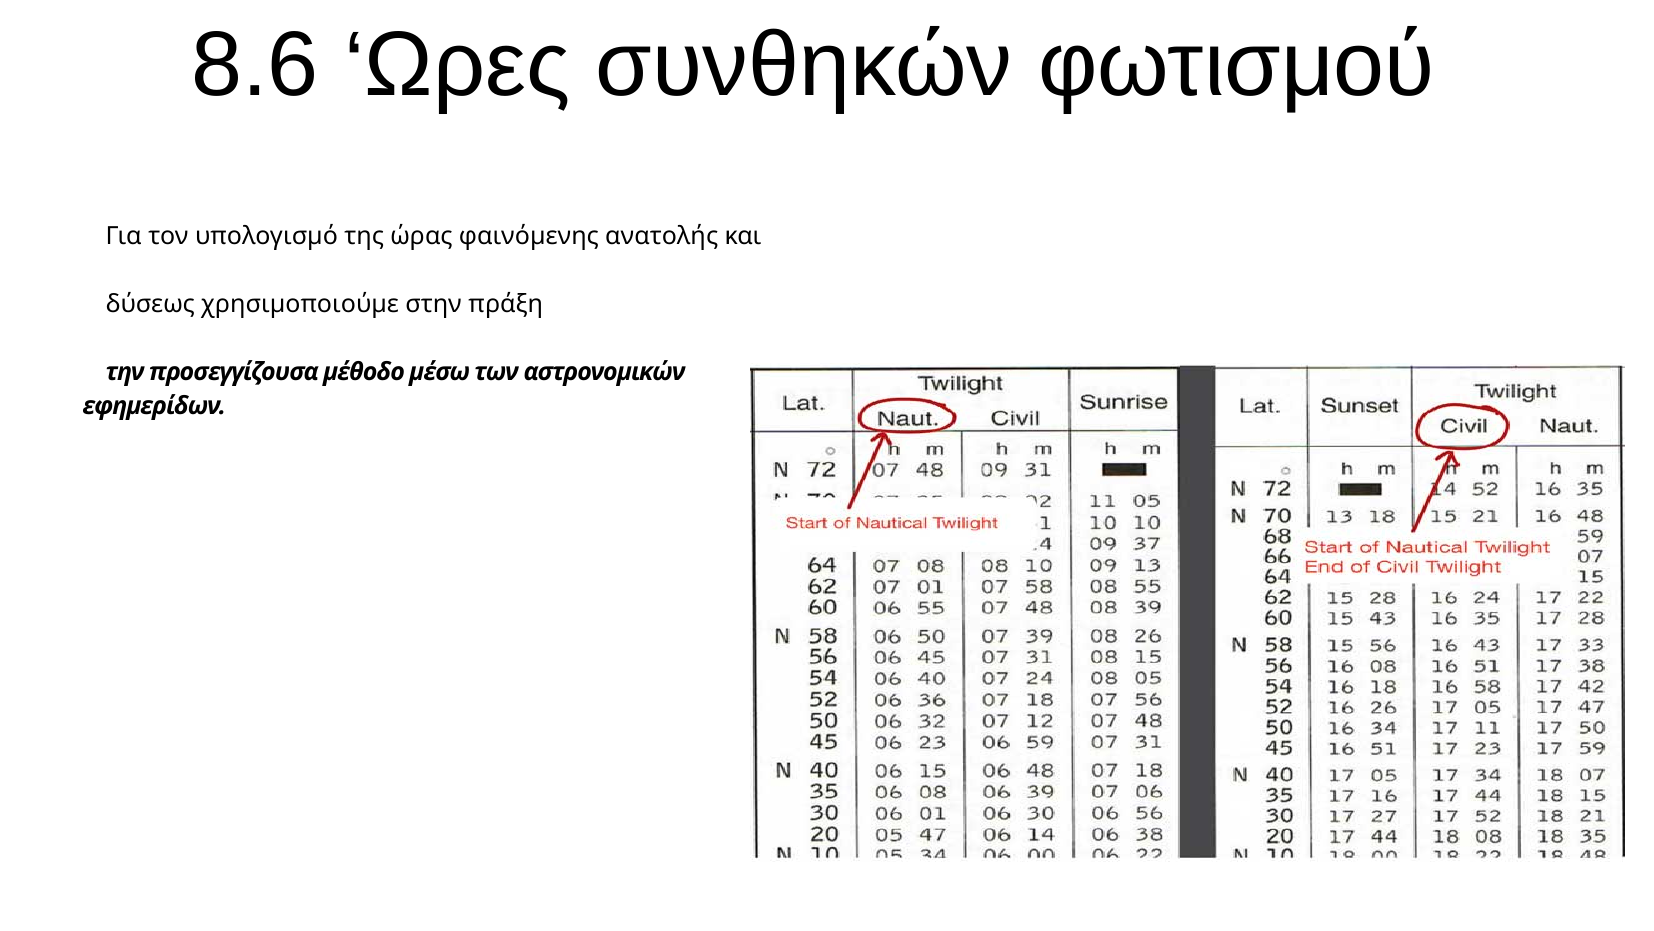

# 8.6 ‘Ωρες συνθηκών φωτισμού
Για τον υπολογισμό της ώρας φαινόμενης ανατολής και
δύσεως χρησιμοποιούμε στην πράξη
την προσεγγίζουσα μέθοδο μέσω των αστρονομικών εφημερίδων.